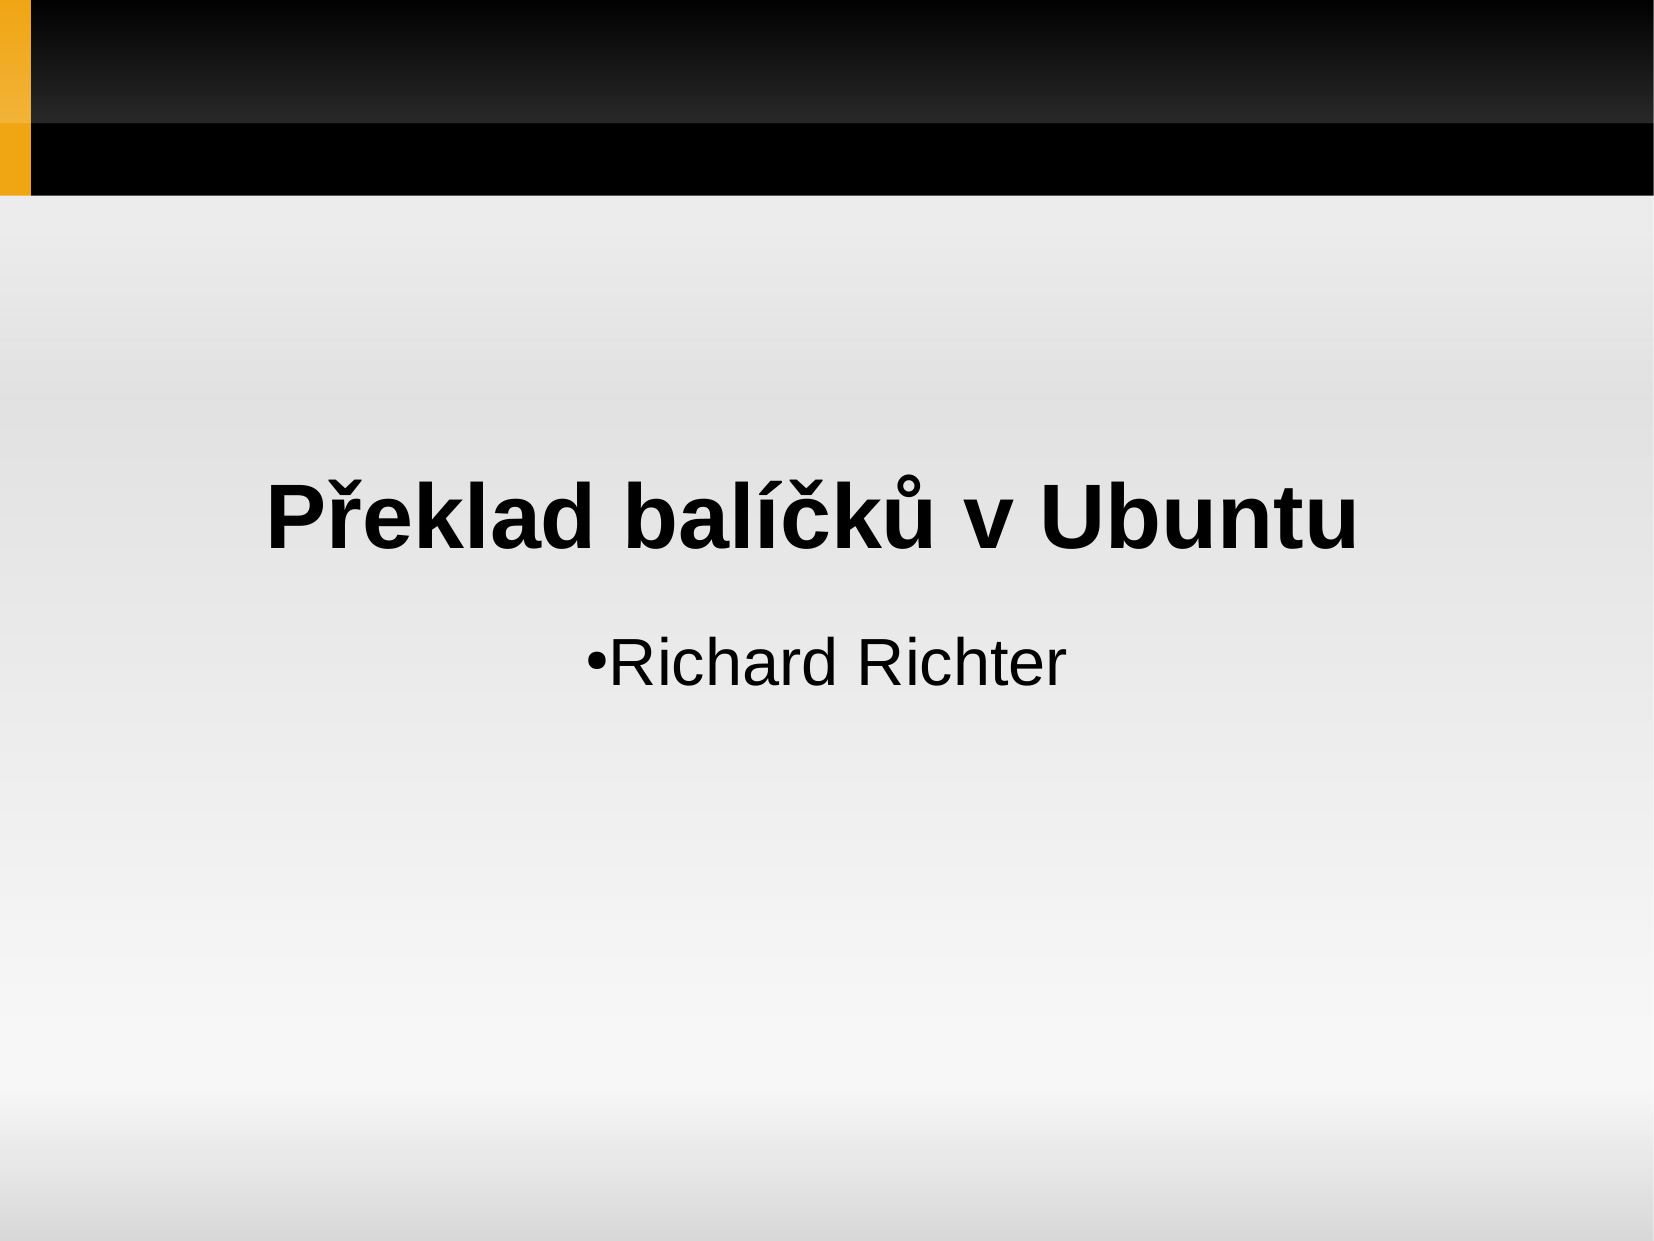

Richard Richter
# Překlad balíčků v Ubuntu